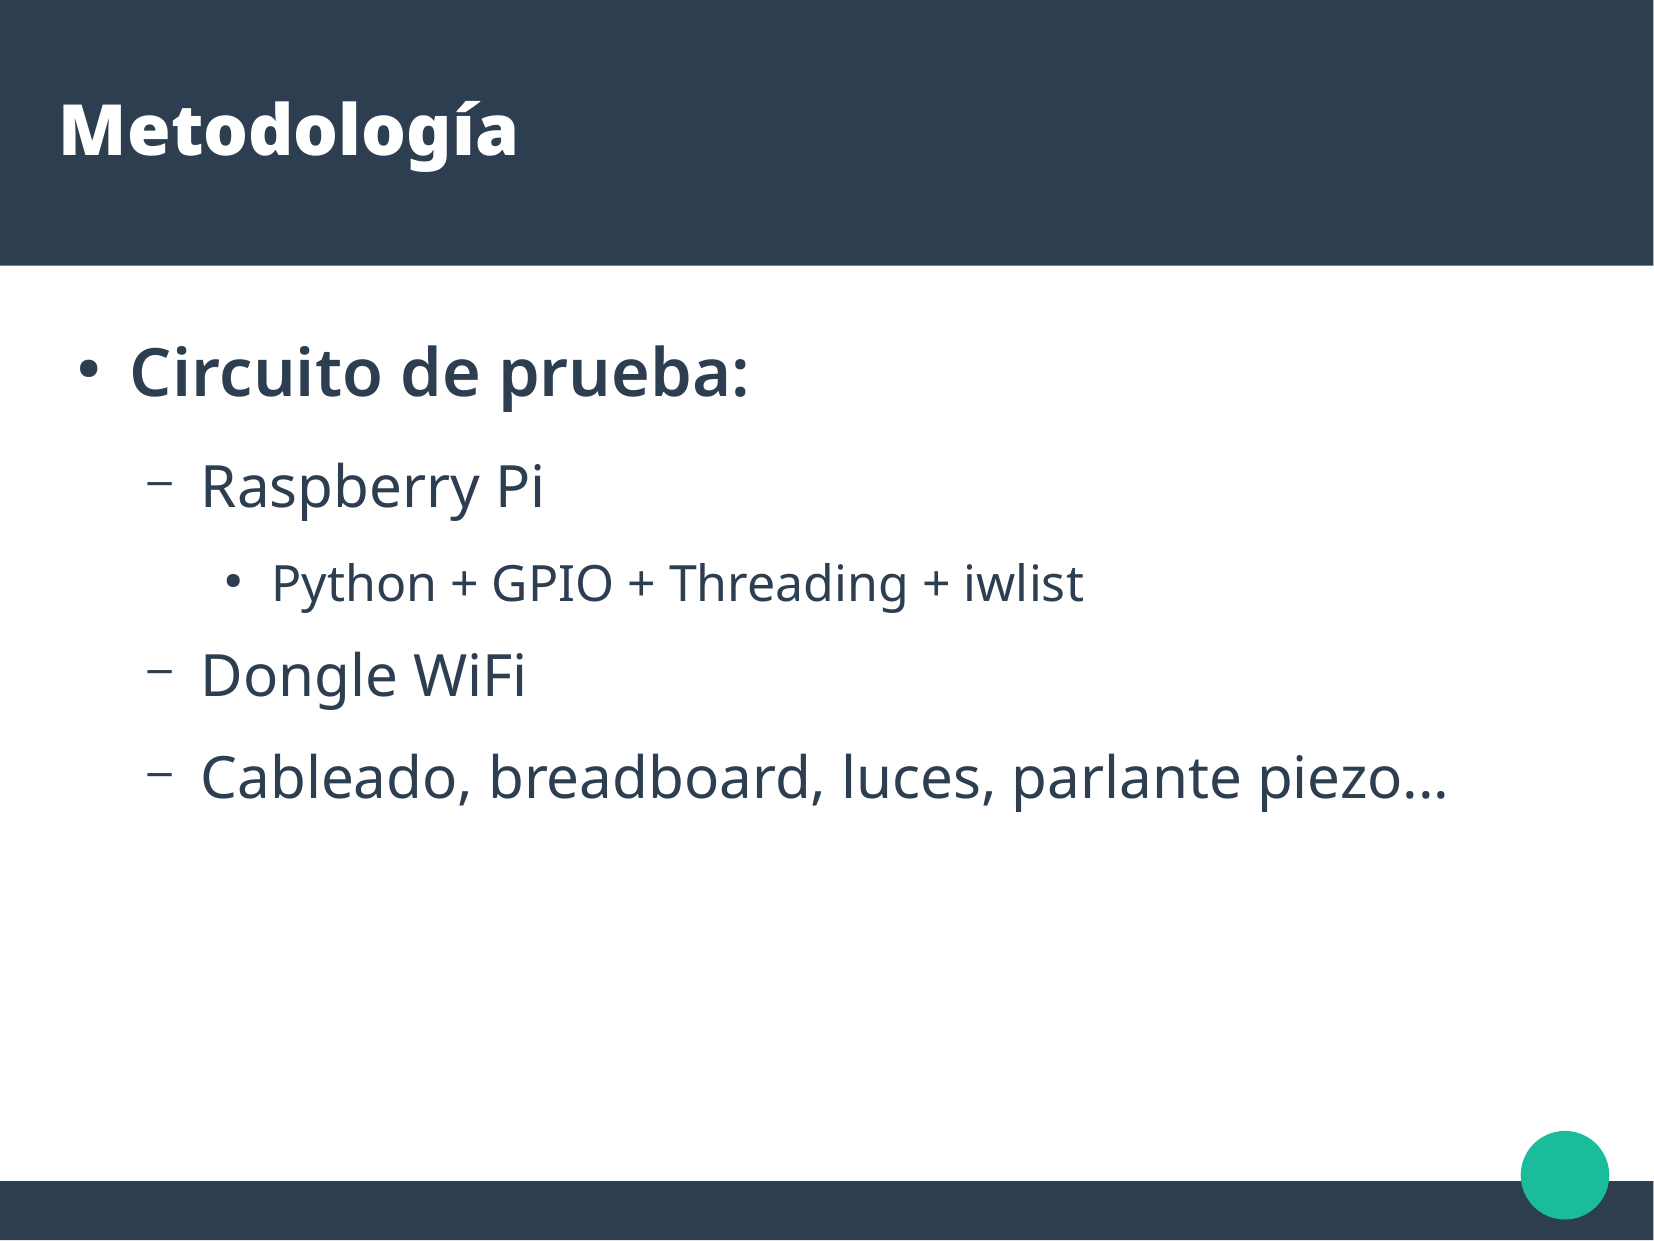

# Metodología
Circuito de prueba:
Raspberry Pi
Python + GPIO + Threading + iwlist
Dongle WiFi
Cableado, breadboard, luces, parlante piezo...